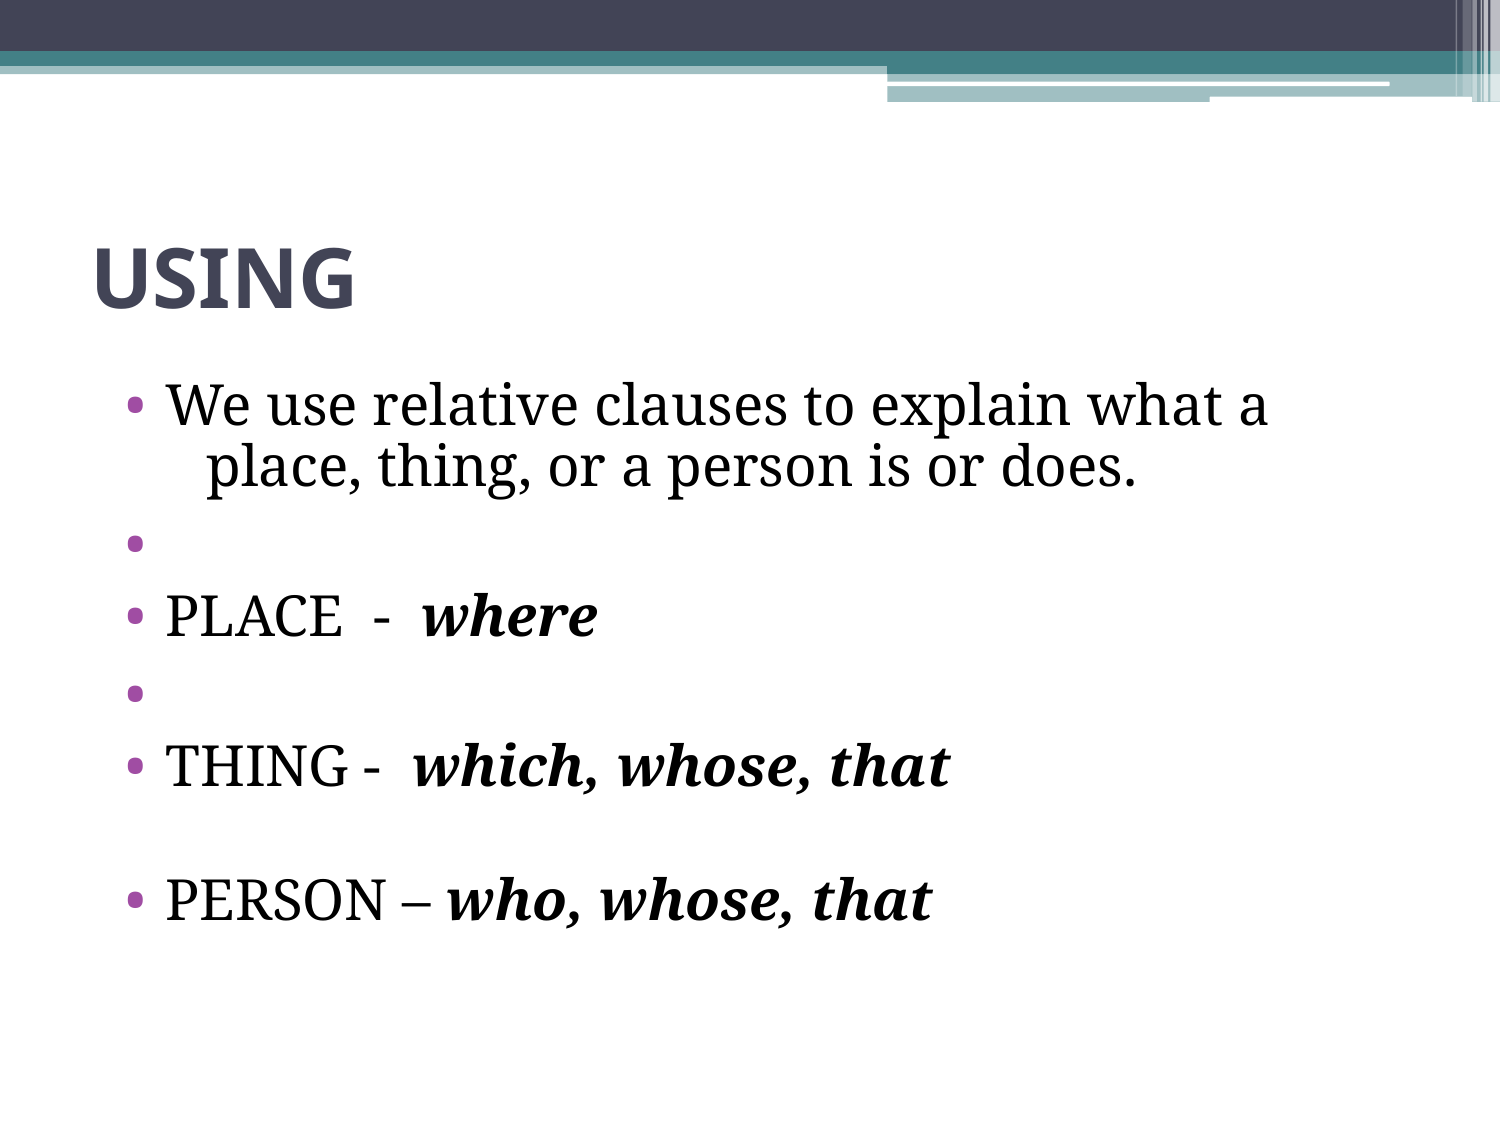

# USING
We use relative clauses to explain what a place, thing, or a person is or does.
PLACE - where
THING - which, whose, that
PERSON – who, whose, that